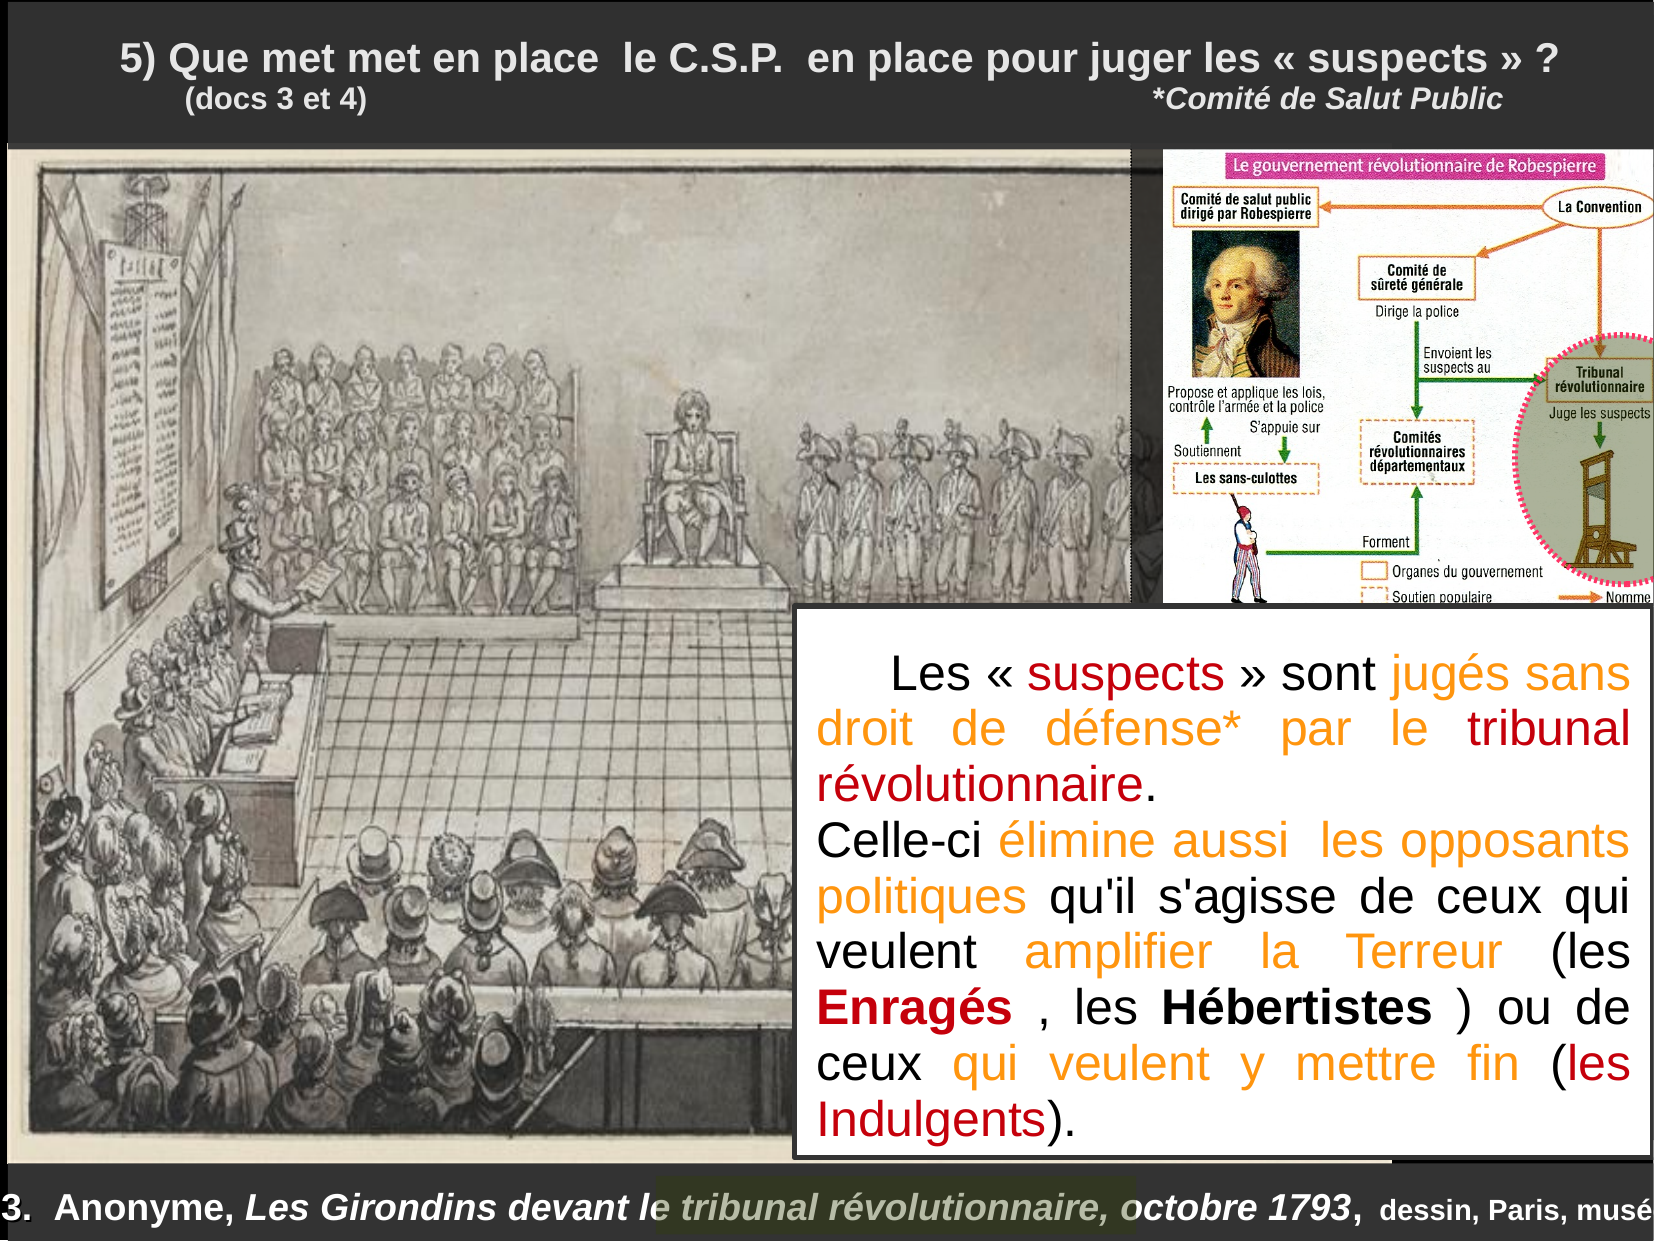

5) Que met met en place le C.S.P. en place pour juger les « suspects » ?
(docs 3 et 4) 												 *Comité de Salut Public
	Les « suspects » sont jugés sans droit de défense* par le tribunal révolutionnaire.
Celle-ci élimine aussi les opposants politiques qu'il s'agisse de ceux qui veulent amplifier la Terreur (les Enragés , les Hébertistes ) ou de ceux qui veulent y mettre fin (les Indulgents).
3. Anonyme, Les Girondins devant le tribunal révolutionnaire, octobre 1793, dessin, Paris, musée